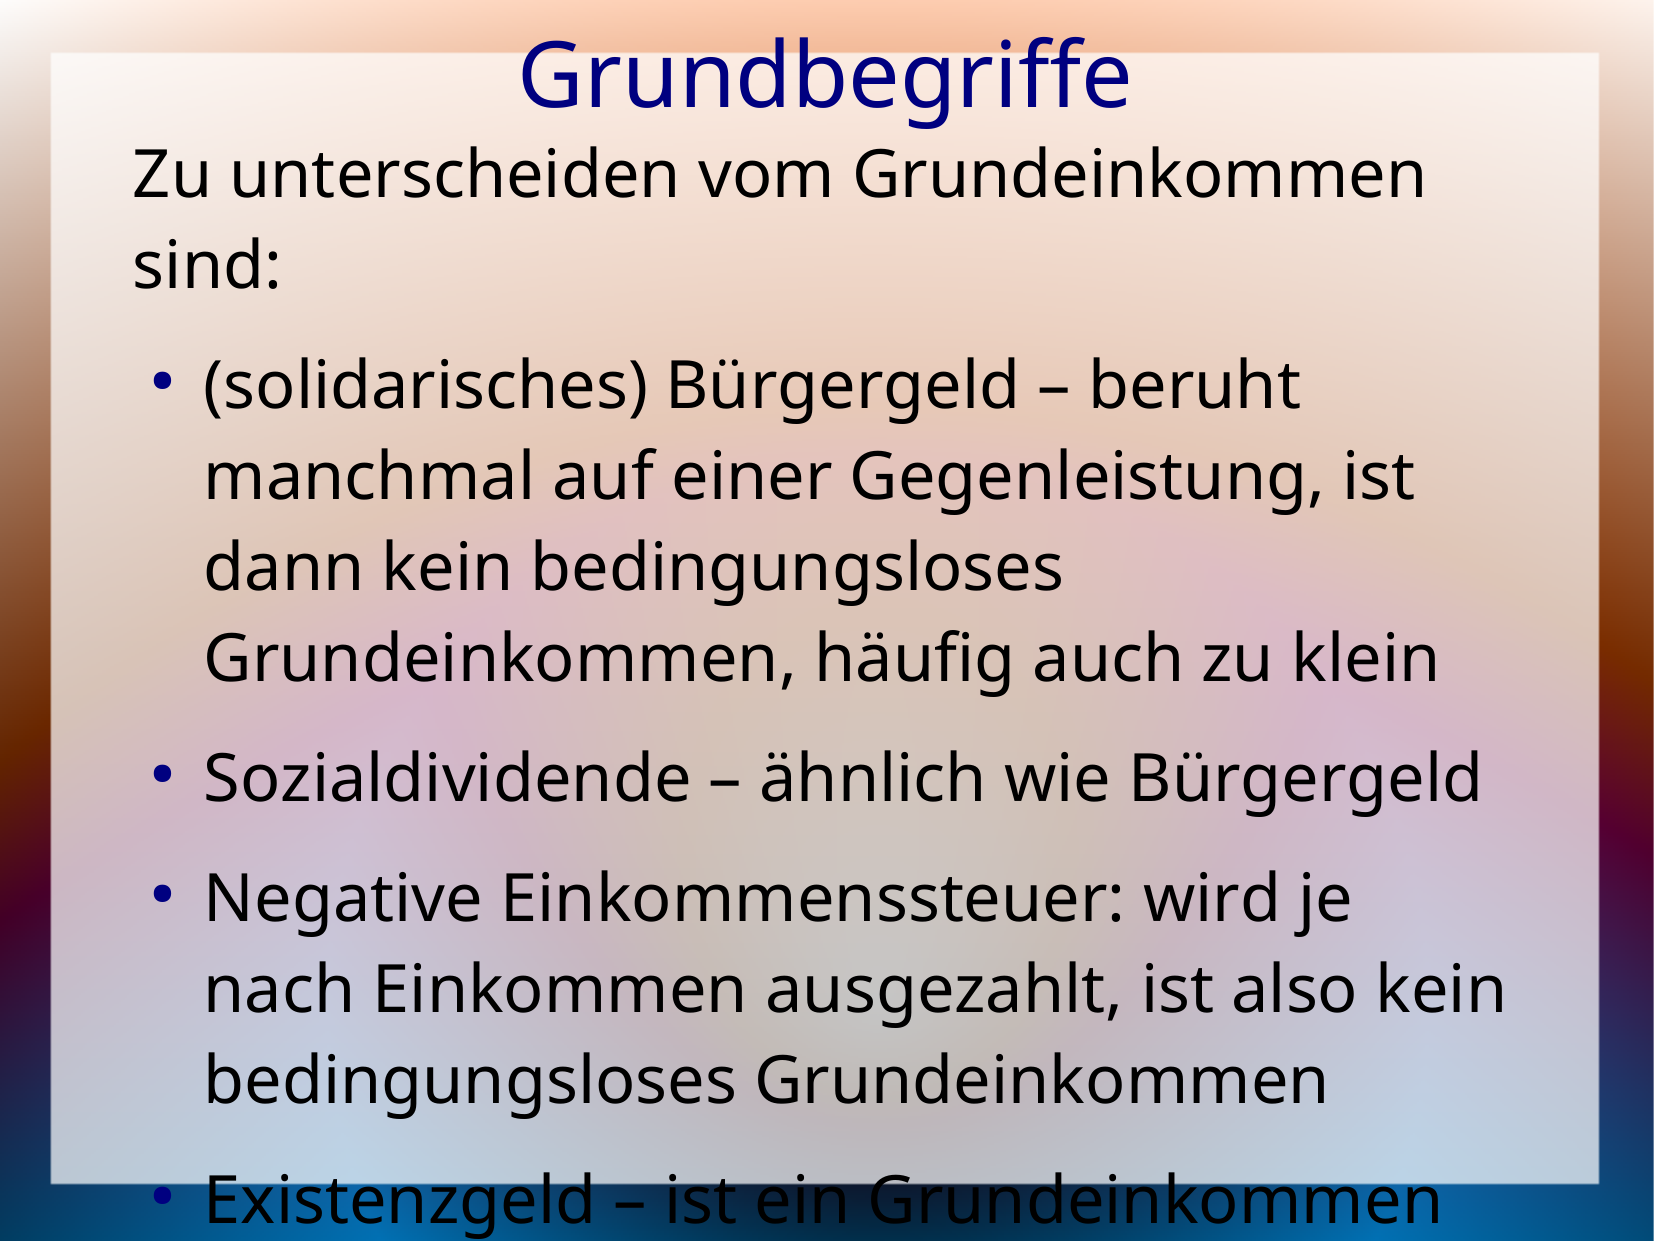

# Grundbegriffe
Zu unterscheiden vom Grundeinkommen sind:
(solidarisches) Bürgergeld – beruht manchmal auf einer Gegenleistung, ist dann kein bedingungsloses Grundeinkommen, häufig auch zu klein
Sozialdividende – ähnlich wie Bürgergeld
Negative Einkommenssteuer: wird je nach Einkommen ausgezahlt, ist also kein bedingungsloses Grundeinkommen
Existenzgeld – ist ein Grundeinkommen